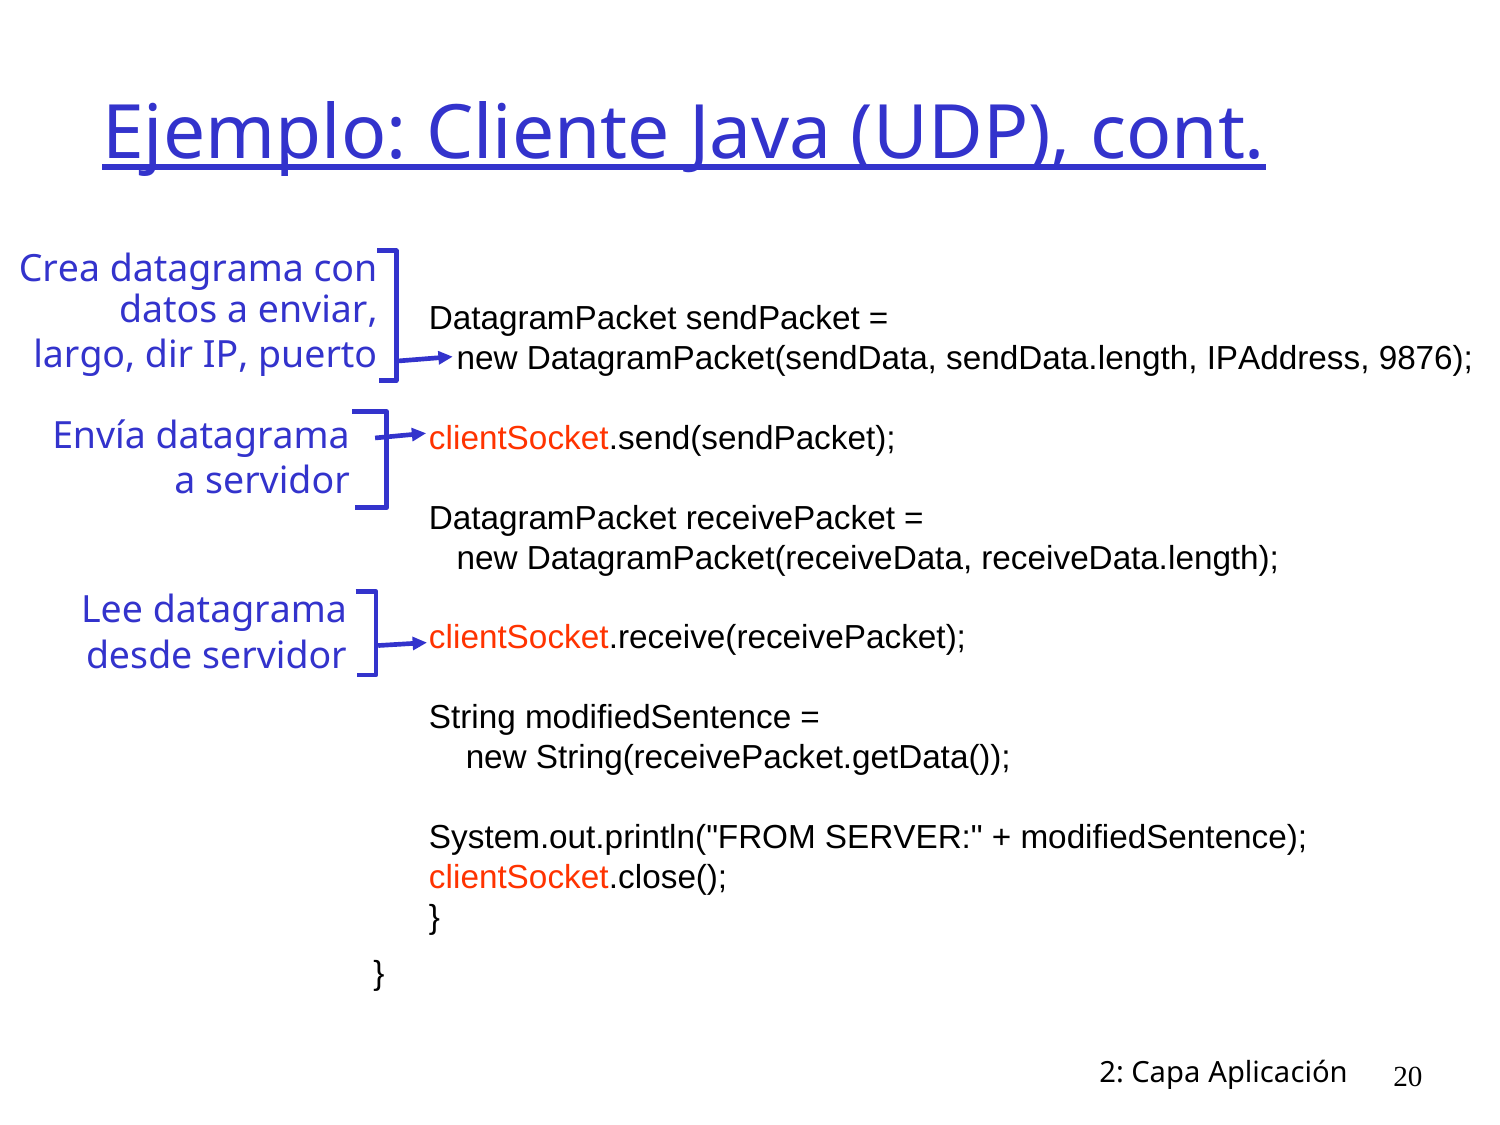

# Ejemplo: Cliente Java (UDP), cont.
Crea datagrama con datos a enviar,
largo, dir IP, puerto
 DatagramPacket sendPacket =
 new DatagramPacket(sendData, sendData.length, IPAddress, 9876);
 clientSocket.send(sendPacket);
 DatagramPacket receivePacket =
 new DatagramPacket(receiveData, receiveData.length);
 clientSocket.receive(receivePacket);
 String modifiedSentence =
 new String(receivePacket.getData());
 System.out.println("FROM SERVER:" + modifiedSentence);
 clientSocket.close();
 }
}
Envía datagrama
a servidor
Lee datagrama
desde servidor